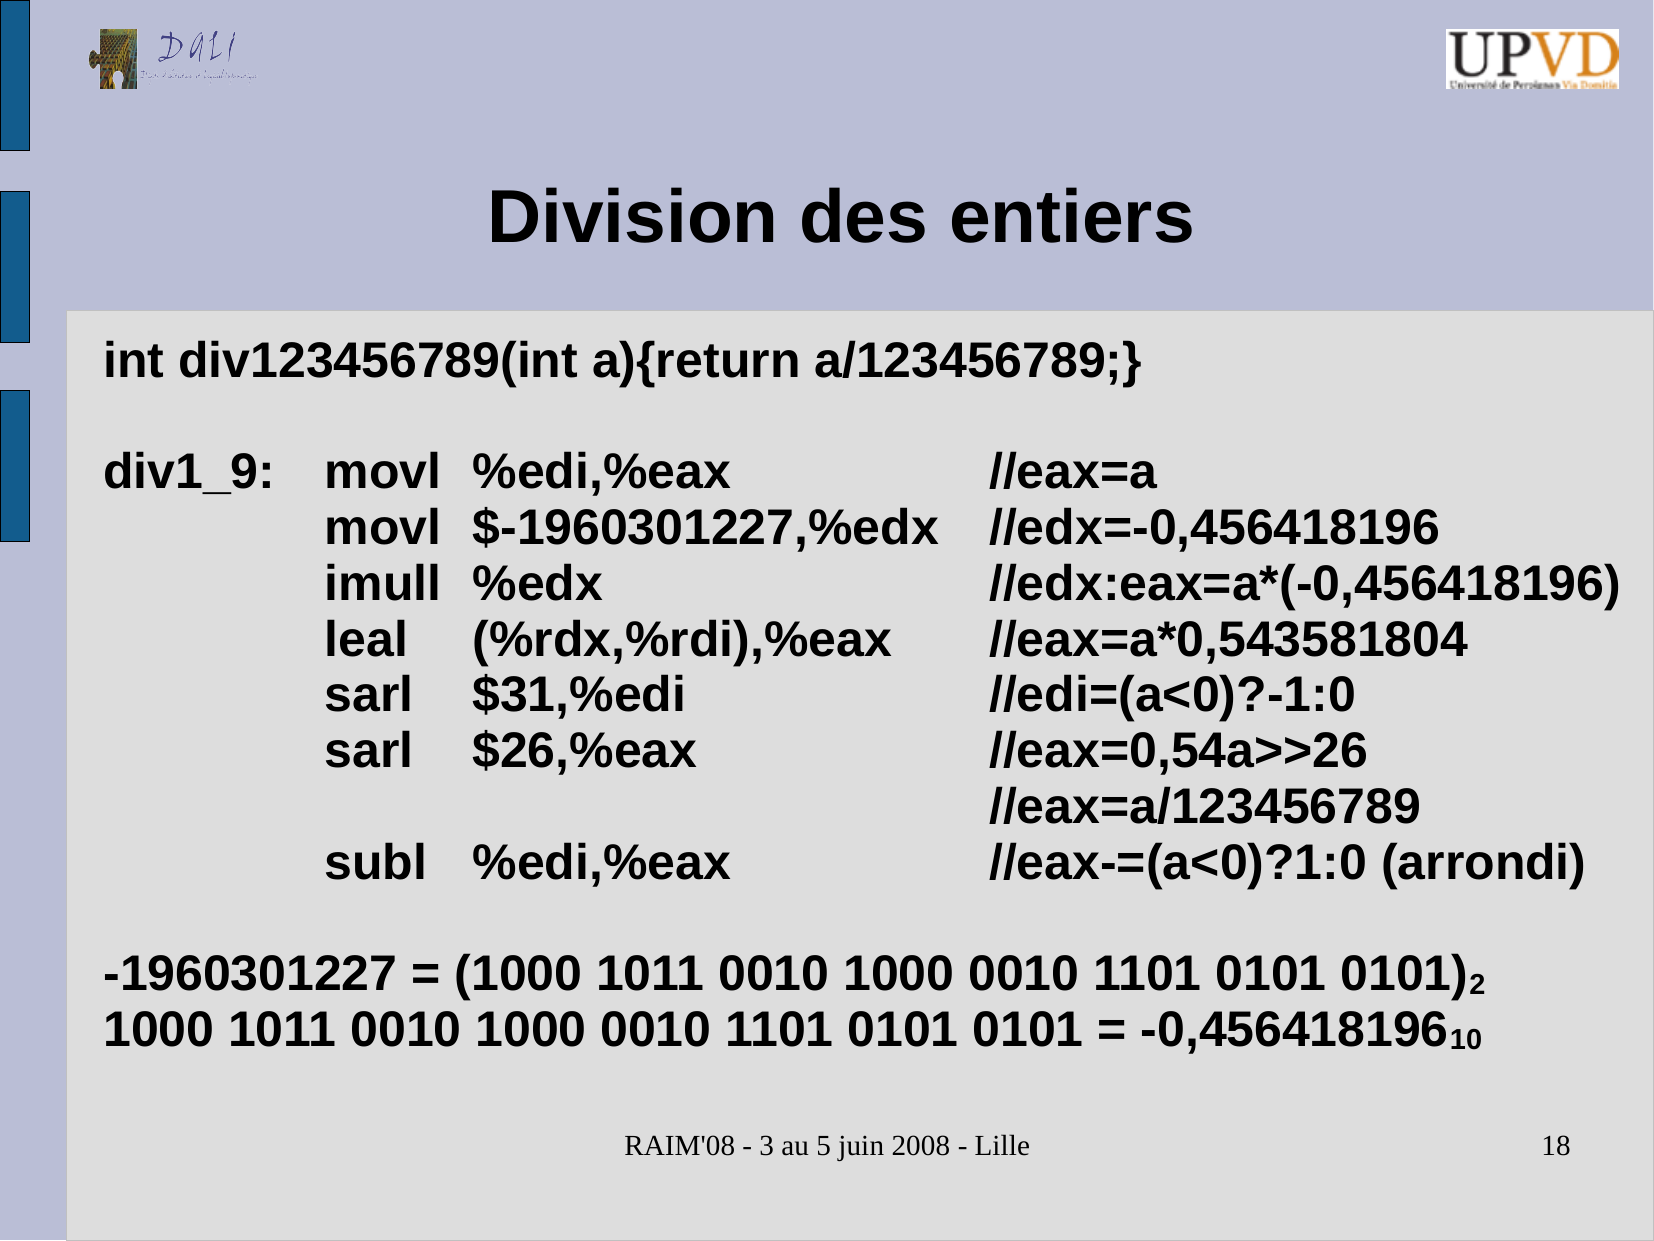

Division des entiers
int div123456789(int a){return a/123456789;}
div1_9:	movl	%edi,%eax				//eax=a
			movl	$-1960301227,%edx	//edx=-0,456418196
			imull	%edx						//edx:eax=a*(-0,456418196)
			leal	(%rdx,%rdi),%eax		//eax=a*0,543581804
			sarl	$31,%edi					//edi=(a<0)?-1:0
			sarl	$26,%eax				//eax=0,54a>>26
												//eax=a/123456789
			subl	%edi,%eax				//eax-=(a<0)?1:0 (arrondi)
-1960301227 = (1000 1011 0010 1000 0010 1101 0101 0101)2
1000 1011 0010 1000 0010 1101 0101 0101 = -0,45641819610
RAIM'08 - 3 au 5 juin 2008 - Lille
18